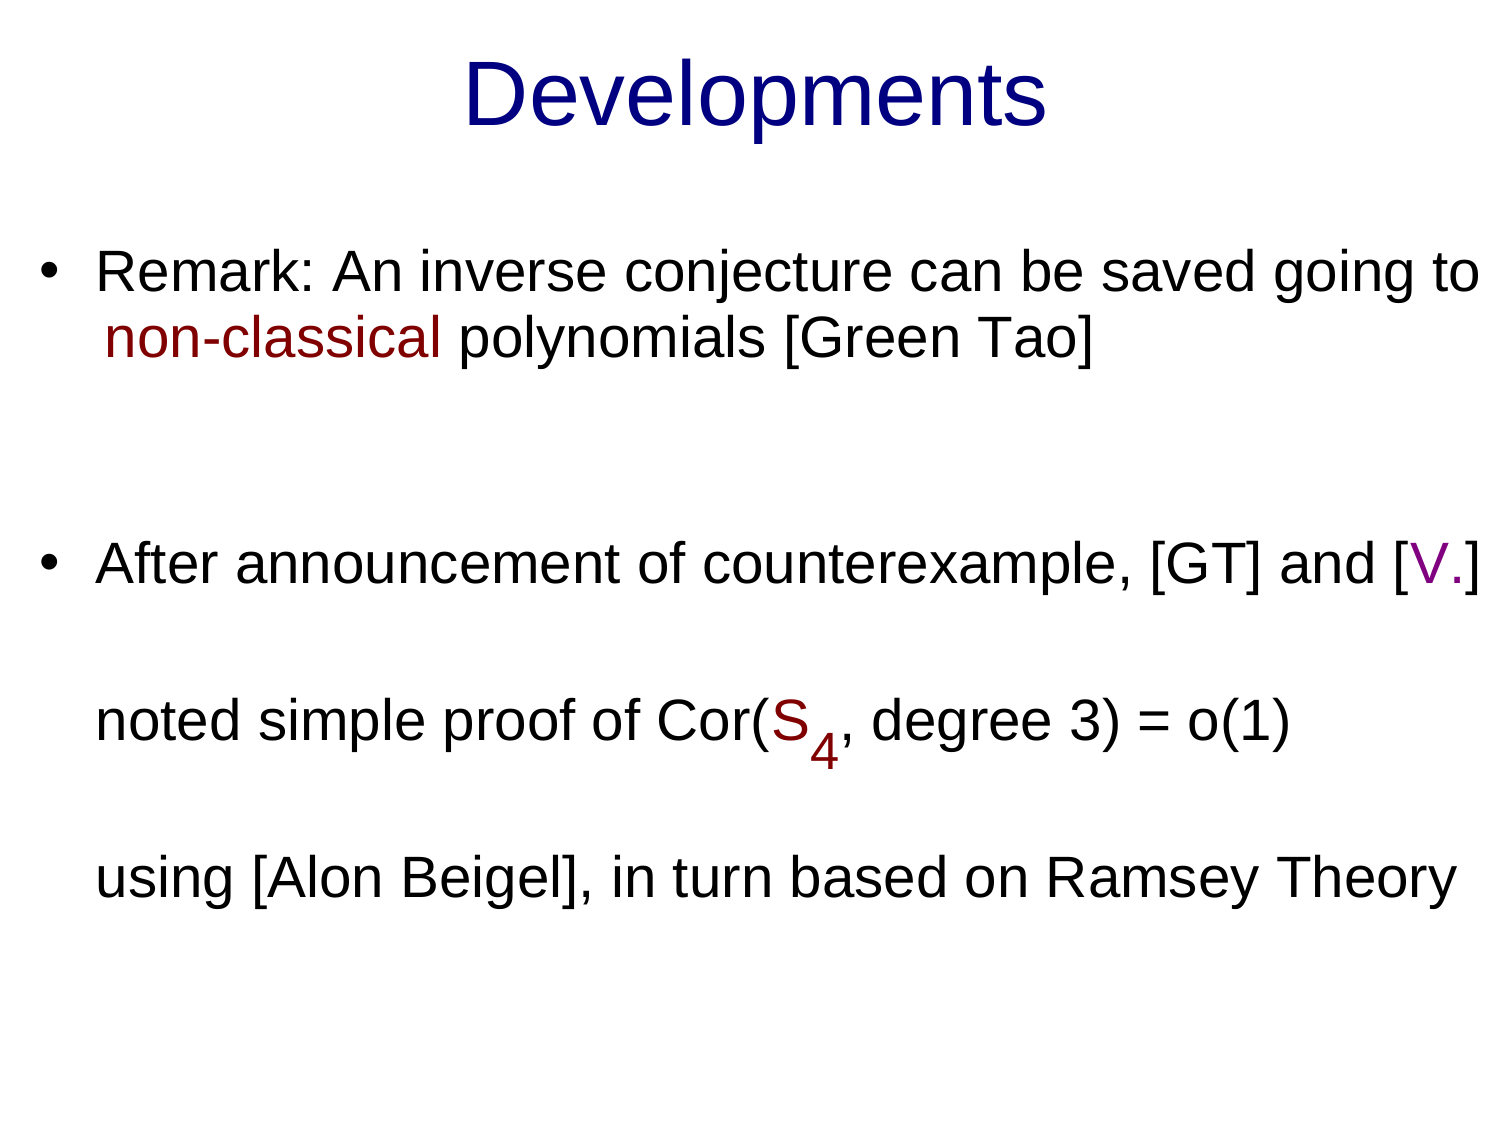

# Developments
Remark: An inverse conjecture can be saved going to
 non-classical polynomials [Green Tao]
After announcement of counterexample, [GT] and [V.]
noted simple proof of Cor(S4, degree 3) = o(1)
using [Alon Beigel], in turn based on Ramsey Theory